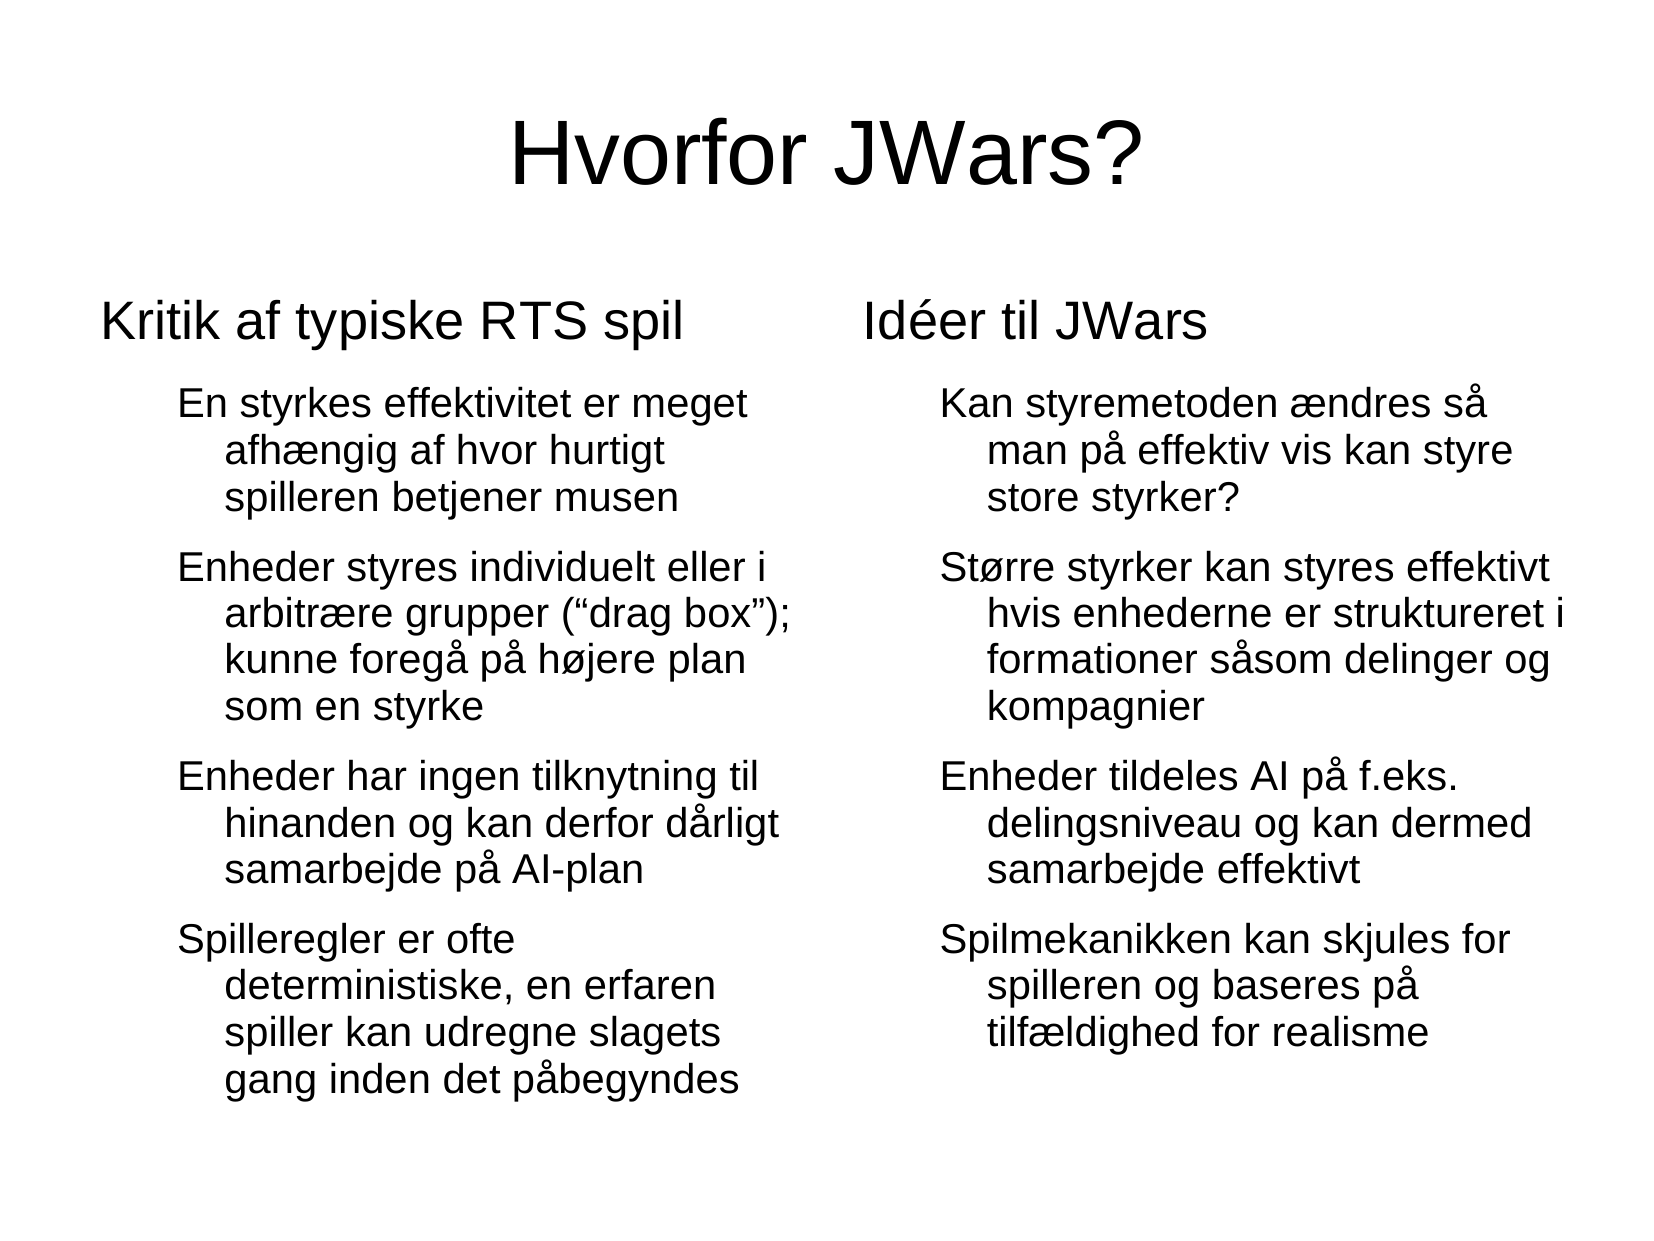

# Hvorfor JWars?
Kritik af typiske RTS spil
En styrkes effektivitet er meget afhængig af hvor hurtigt spilleren betjener musen
Enheder styres individuelt eller i arbitrære grupper (“drag box”); kunne foregå på højere plan som en styrke
Enheder har ingen tilknytning til hinanden og kan derfor dårligt samarbejde på AI-plan
Spilleregler er ofte deterministiske, en erfaren spiller kan udregne slagets gang inden det påbegyndes
Idéer til JWars
Kan styremetoden ændres så man på effektiv vis kan styre store styrker?
Større styrker kan styres effektivt hvis enhederne er struktureret i formationer såsom delinger og kompagnier
Enheder tildeles AI på f.eks. delingsniveau og kan dermed samarbejde effektivt
Spilmekanikken kan skjules for spilleren og baseres på tilfældighed for realisme